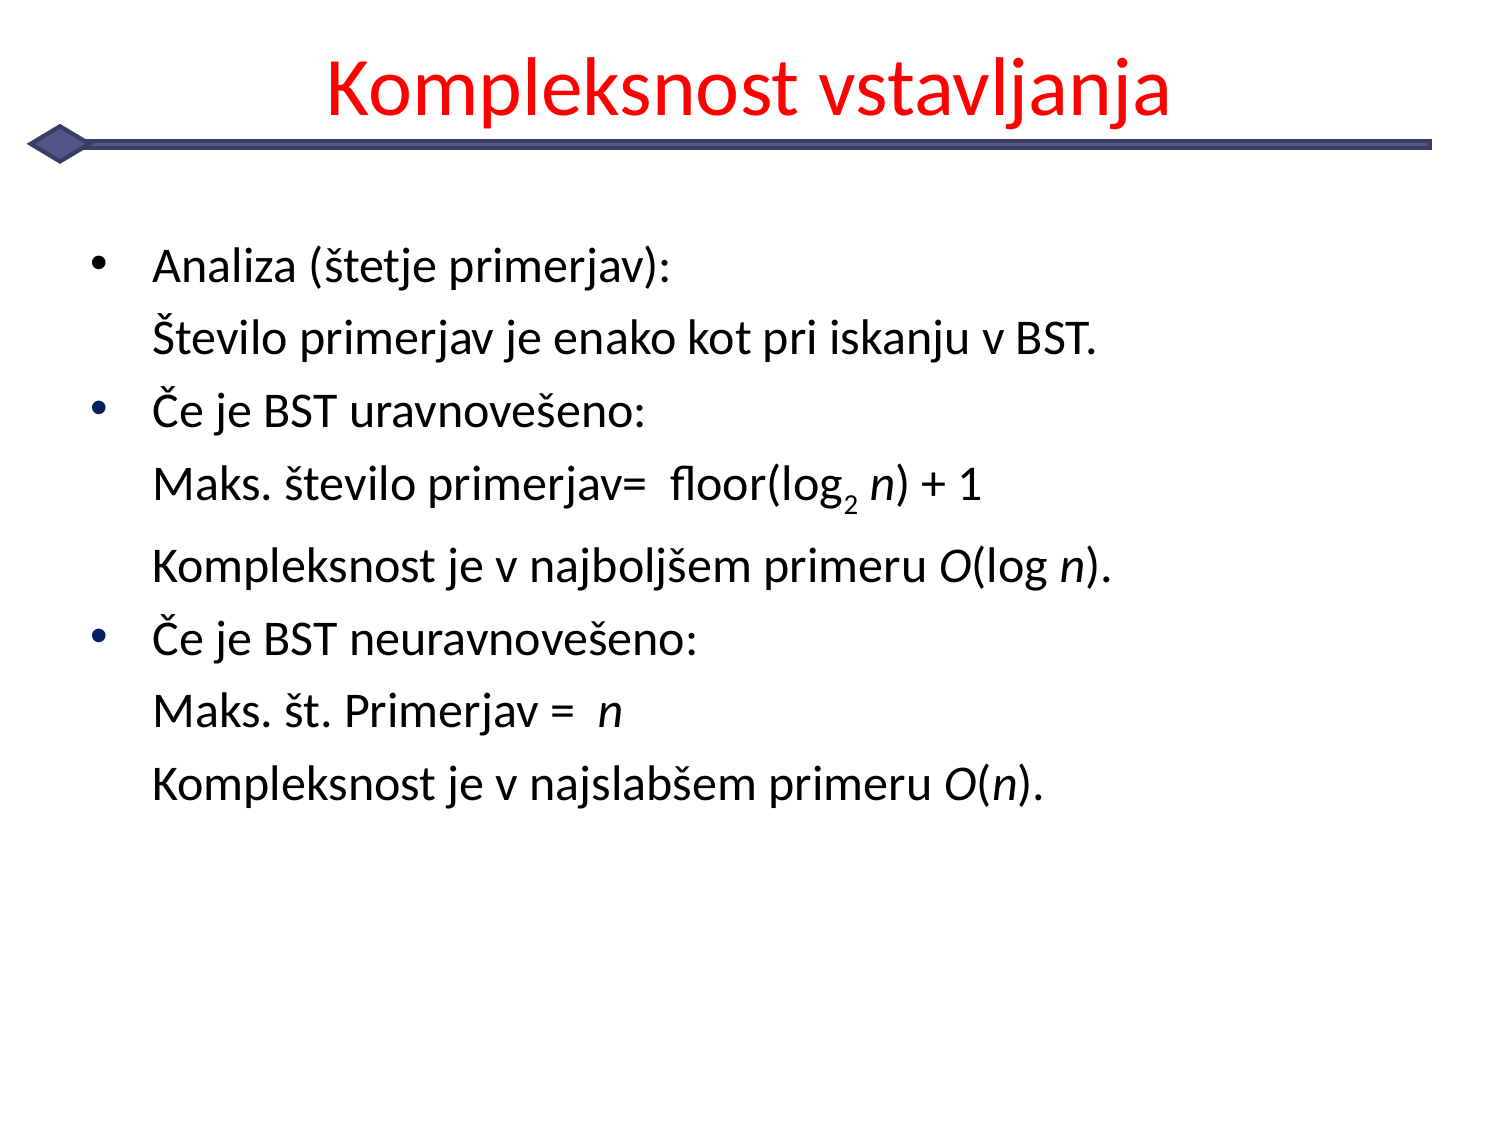

# Kompleksnost vstavljanja
Analiza (štetje primerjav):
	Število primerjav je enako kot pri iskanju v BST.
Če je BST uravnovešeno:
	Maks. število primerjav= floor(log2 n) + 1
	Kompleksnost je v najboljšem primeru O(log n).
Če je BST neuravnovešeno:
	Maks. št. Primerjav = n
	Kompleksnost je v najslabšem primeru O(n).